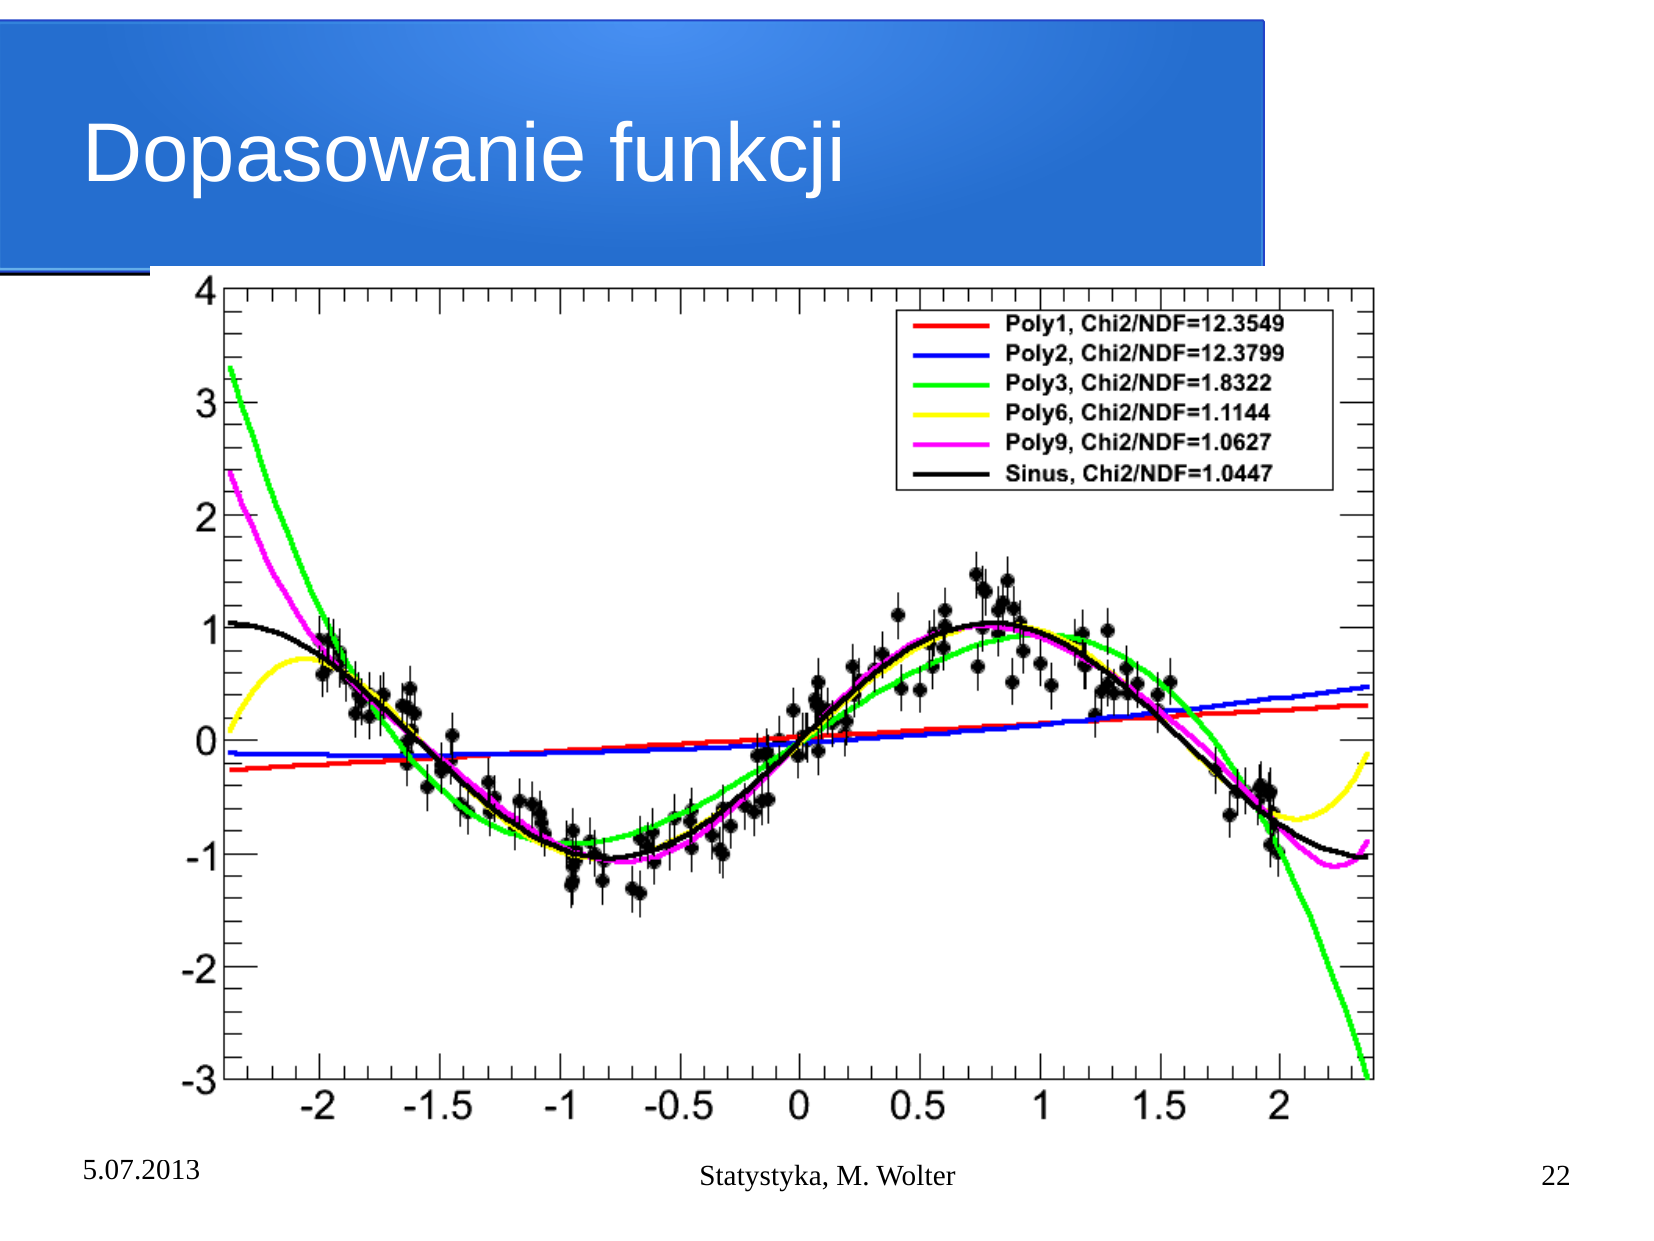

# Dopasowanie funkcji
5.07.2013
Statystyka, M. Wolter
22